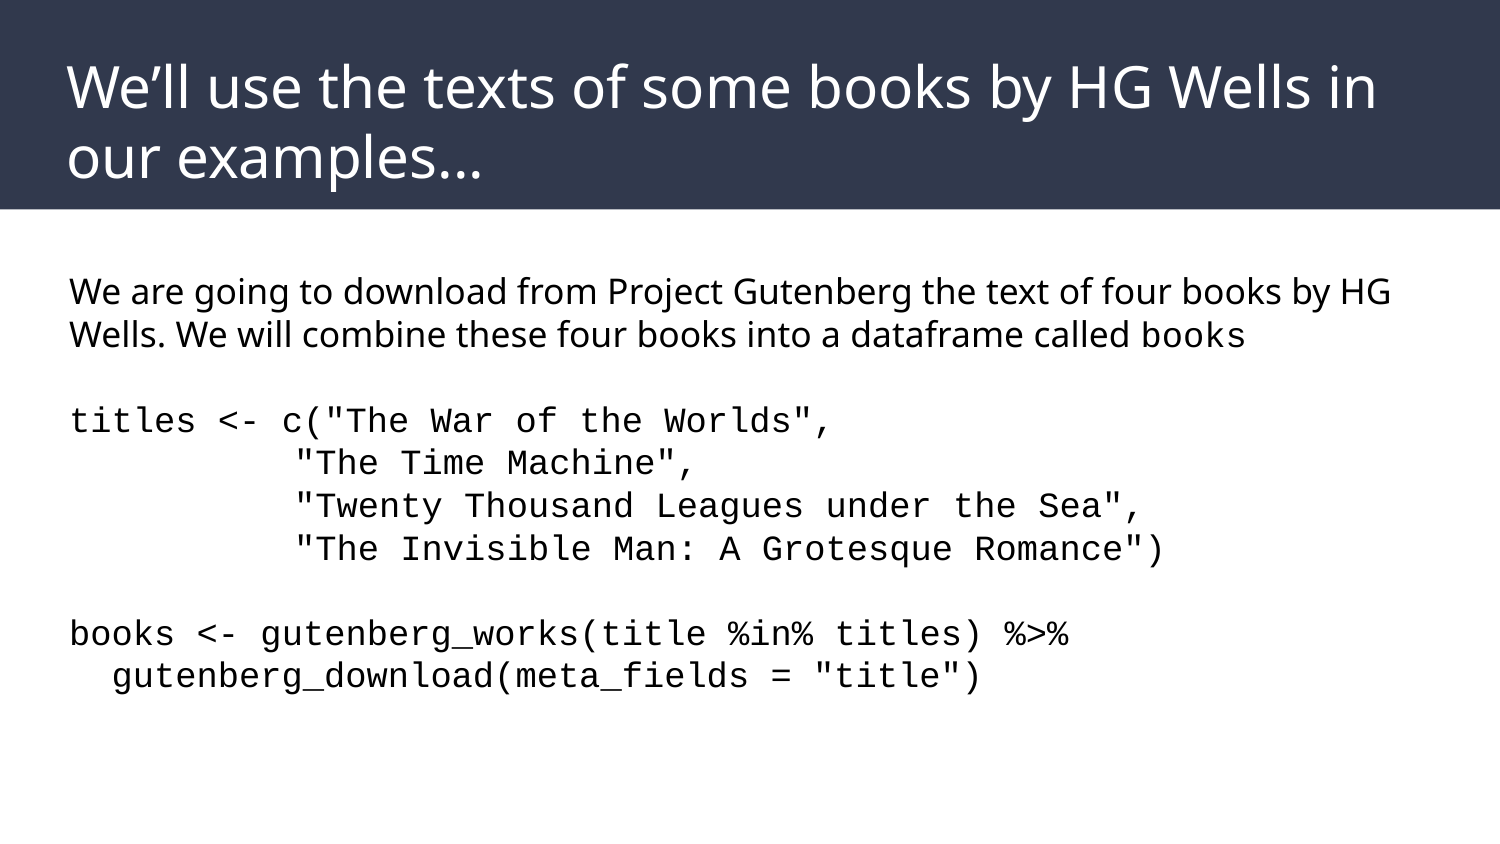

# We’ll use the texts of some books by HG Wells in our examples...
We are going to download from Project Gutenberg the text of four books by HG Wells. We will combine these four books into a dataframe called books
titles <- c("The War of the Worlds",
 	"The Time Machine",
 	"Twenty Thousand Leagues under the Sea",
 	"The Invisible Man: A Grotesque Romance")
books <- gutenberg_works(title %in% titles) %>%
 gutenberg_download(meta_fields = "title")